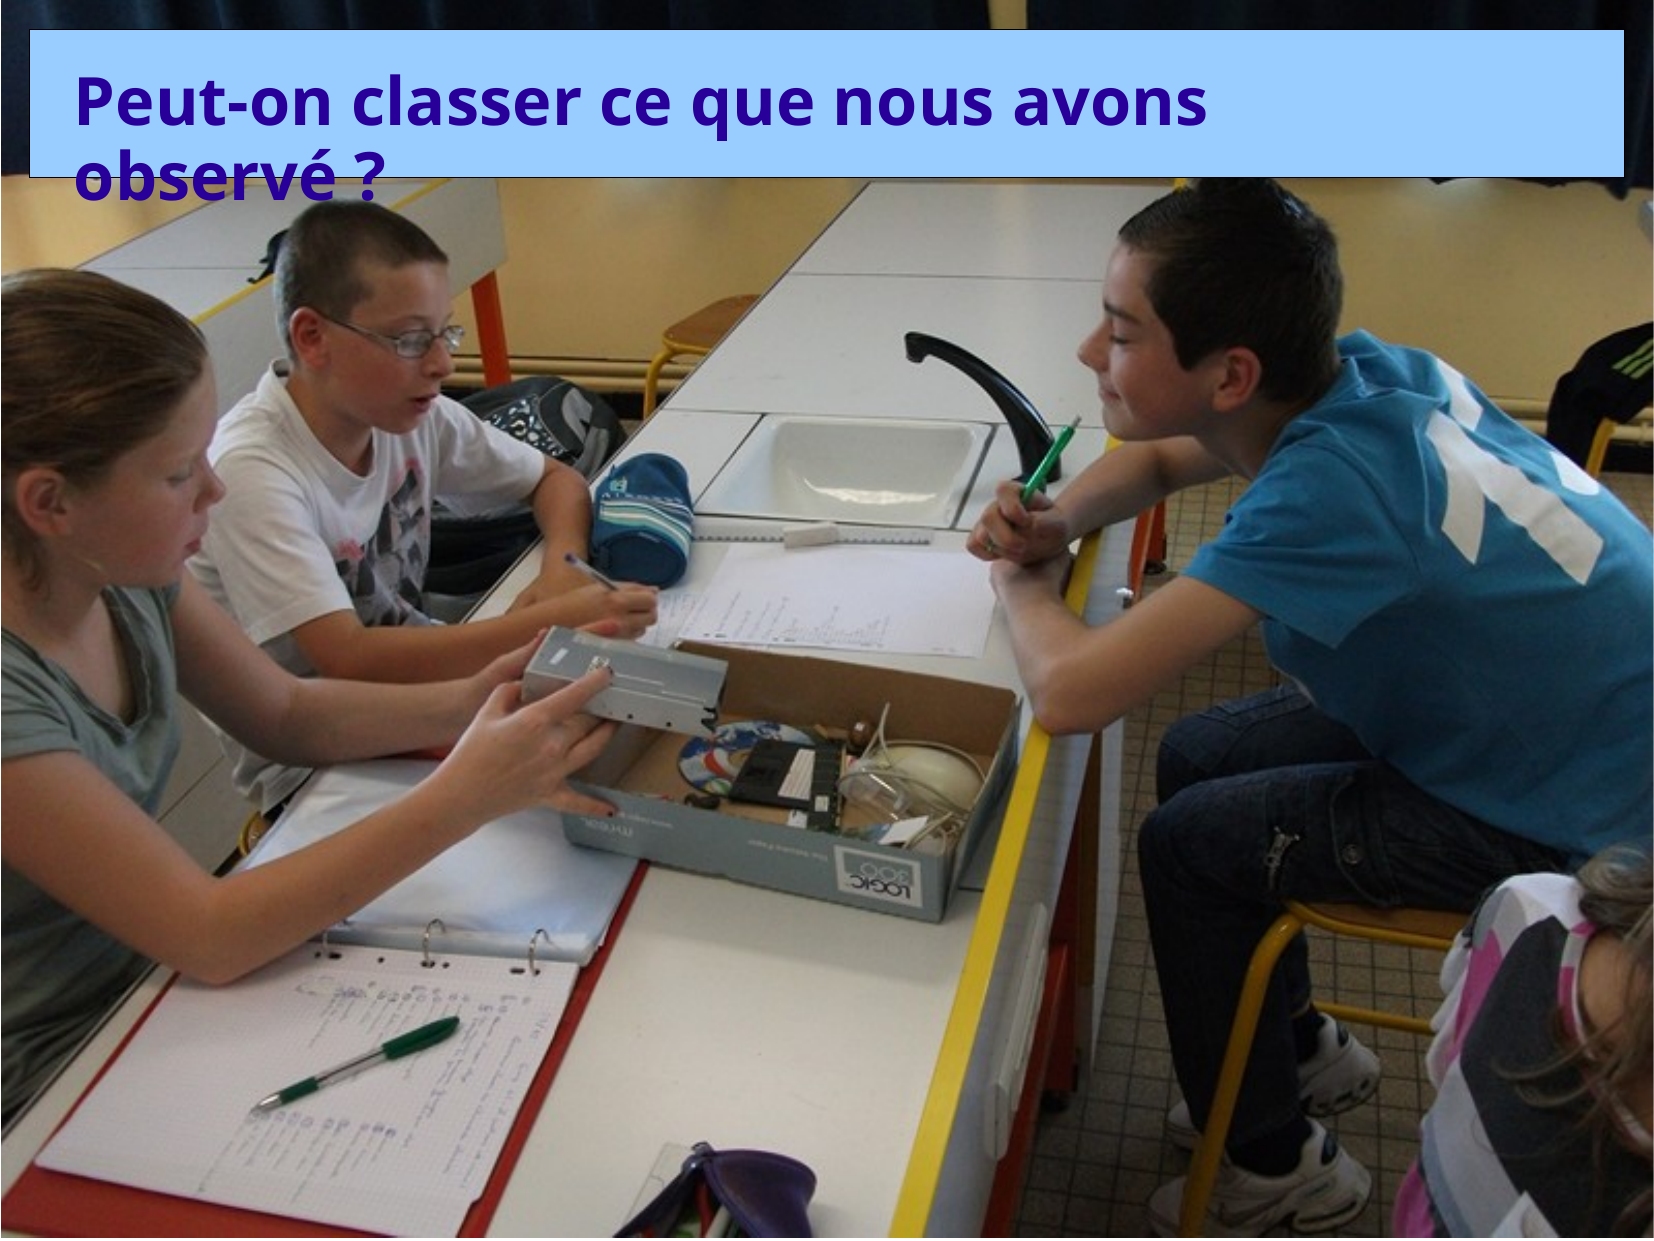

Peut-on classer ce que nous avons observé ?